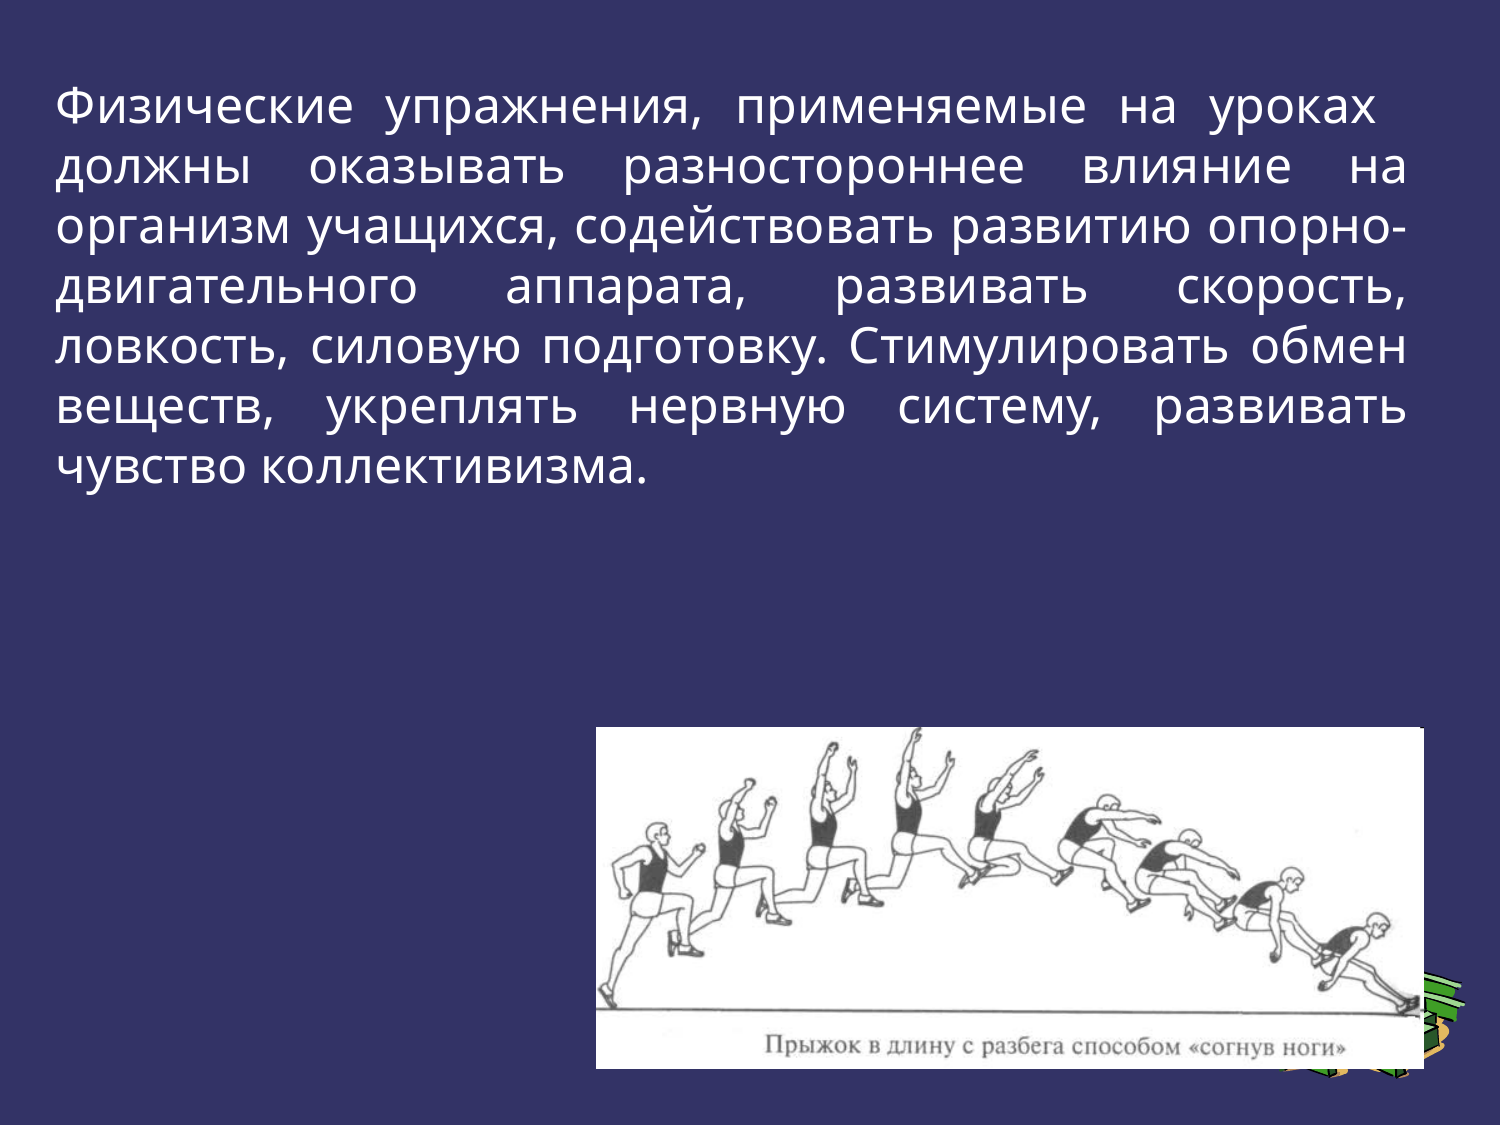

Физические упражнения, применяемые на уроках должны оказывать разностороннее влияние на организм учащихся, содействовать развитию опорно-двигательного аппарата, развивать скорость, ловкость, силовую подготовку. Стимулировать обмен веществ, укреплять нервную систему, развивать чувство коллективизма.
#